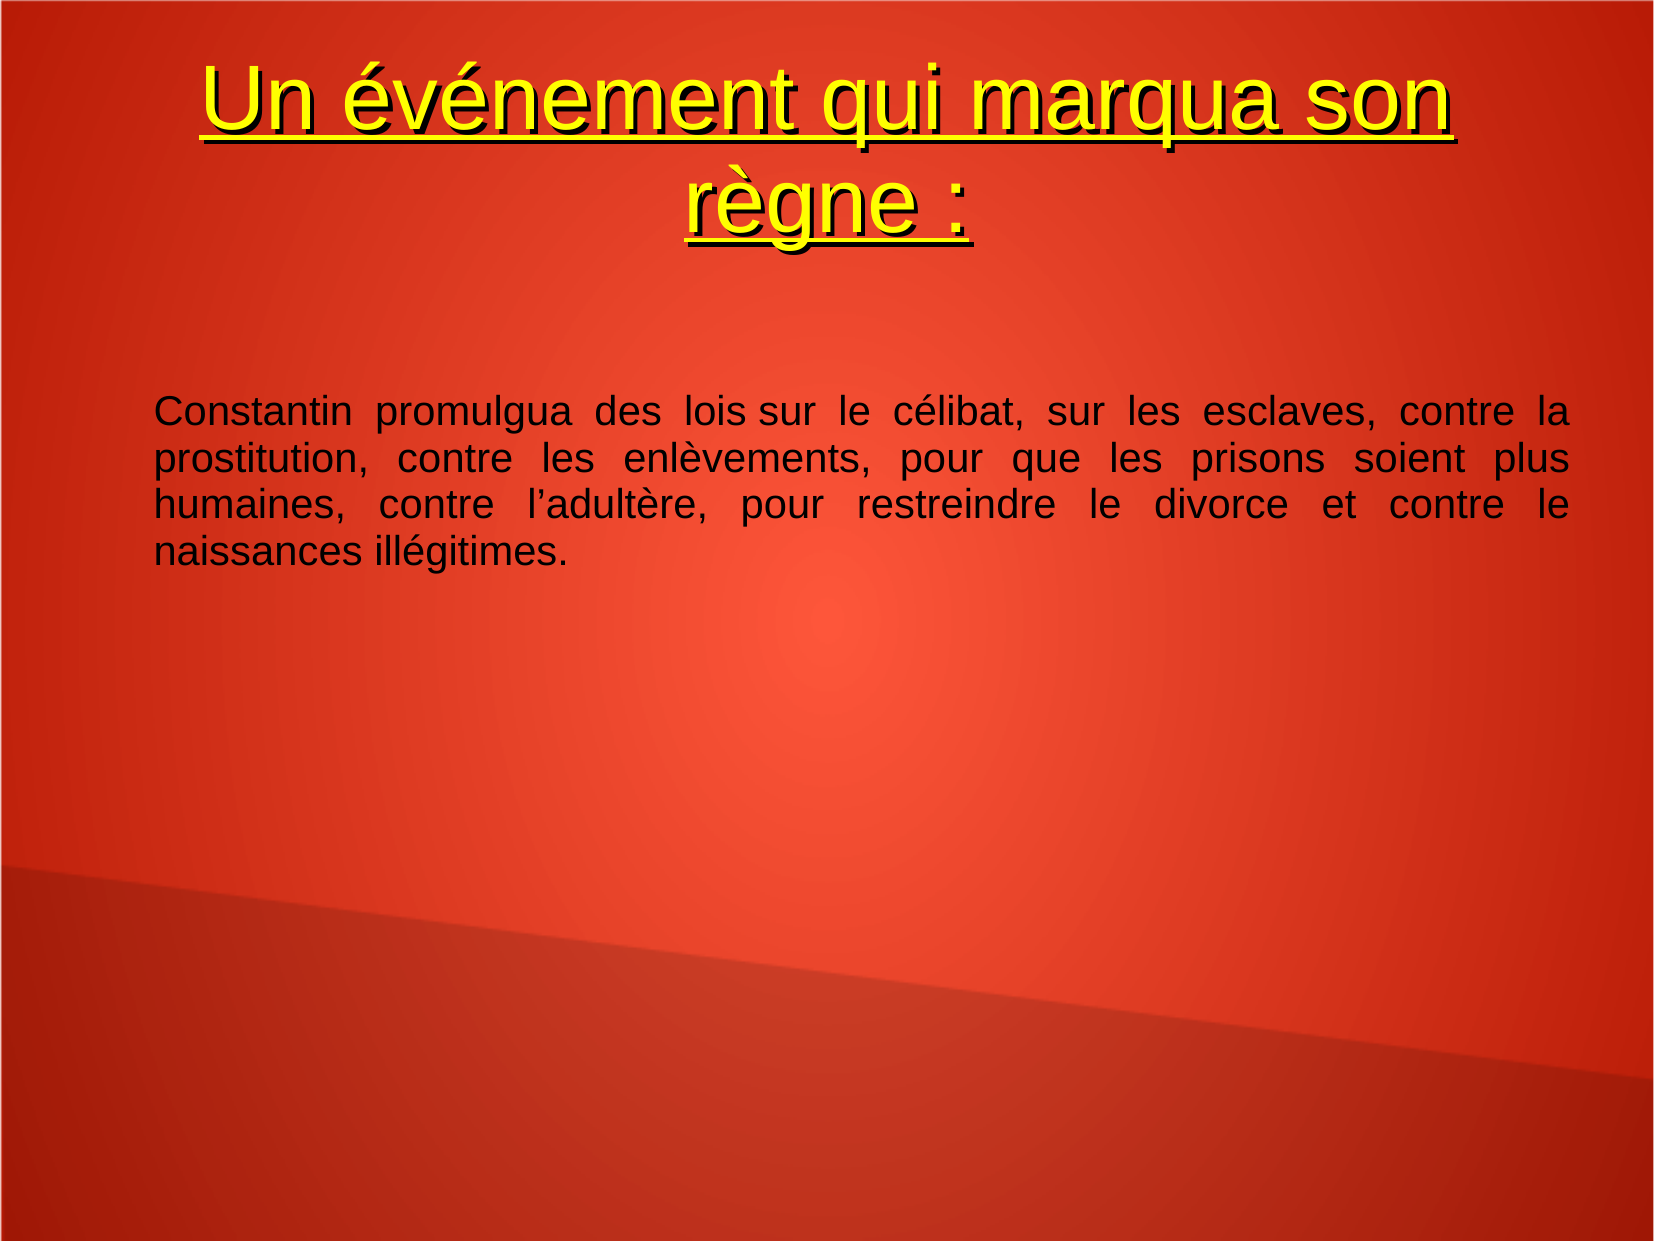

# Un événement qui marqua son règne :
Constantin promulgua des lois sur le célibat, sur les esclaves, contre la prostitution, contre les enlèvements, pour que les prisons soient plus humaines, contre l’adultère, pour restreindre le divorce et contre le naissances illégitimes.